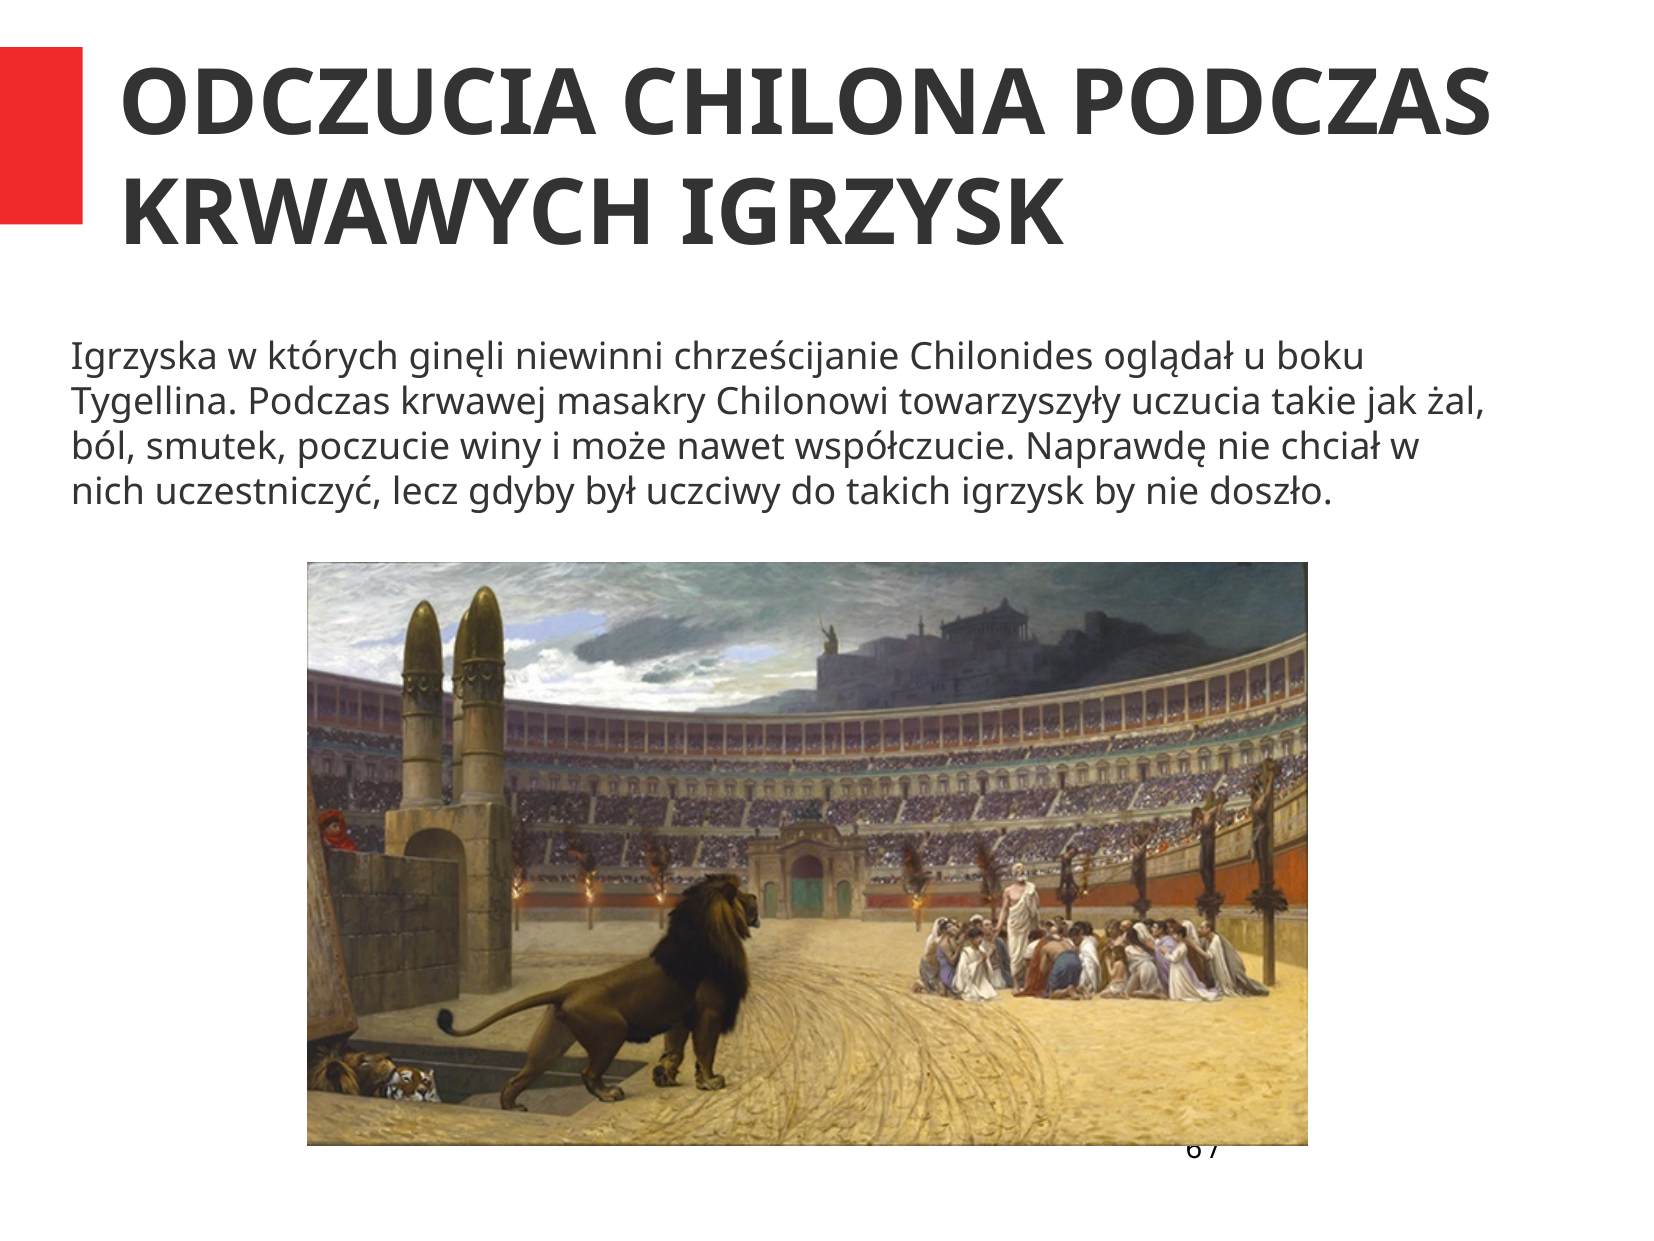

# ODCZUCIA CHILONA PODCZAS KRWAWYCH IGRZYSK
Igrzyska w których ginęli niewinni chrześcijanie Chilonides oglądał u boku Tygellina. Podczas krwawej masakry Chilonowi towarzyszyły uczucia takie jak żal, ból, smutek, poczucie winy i może nawet współczucie. Naprawdę nie chciał w nich uczestniczyć, lecz gdyby był uczciwy do takich igrzysk by nie doszło.